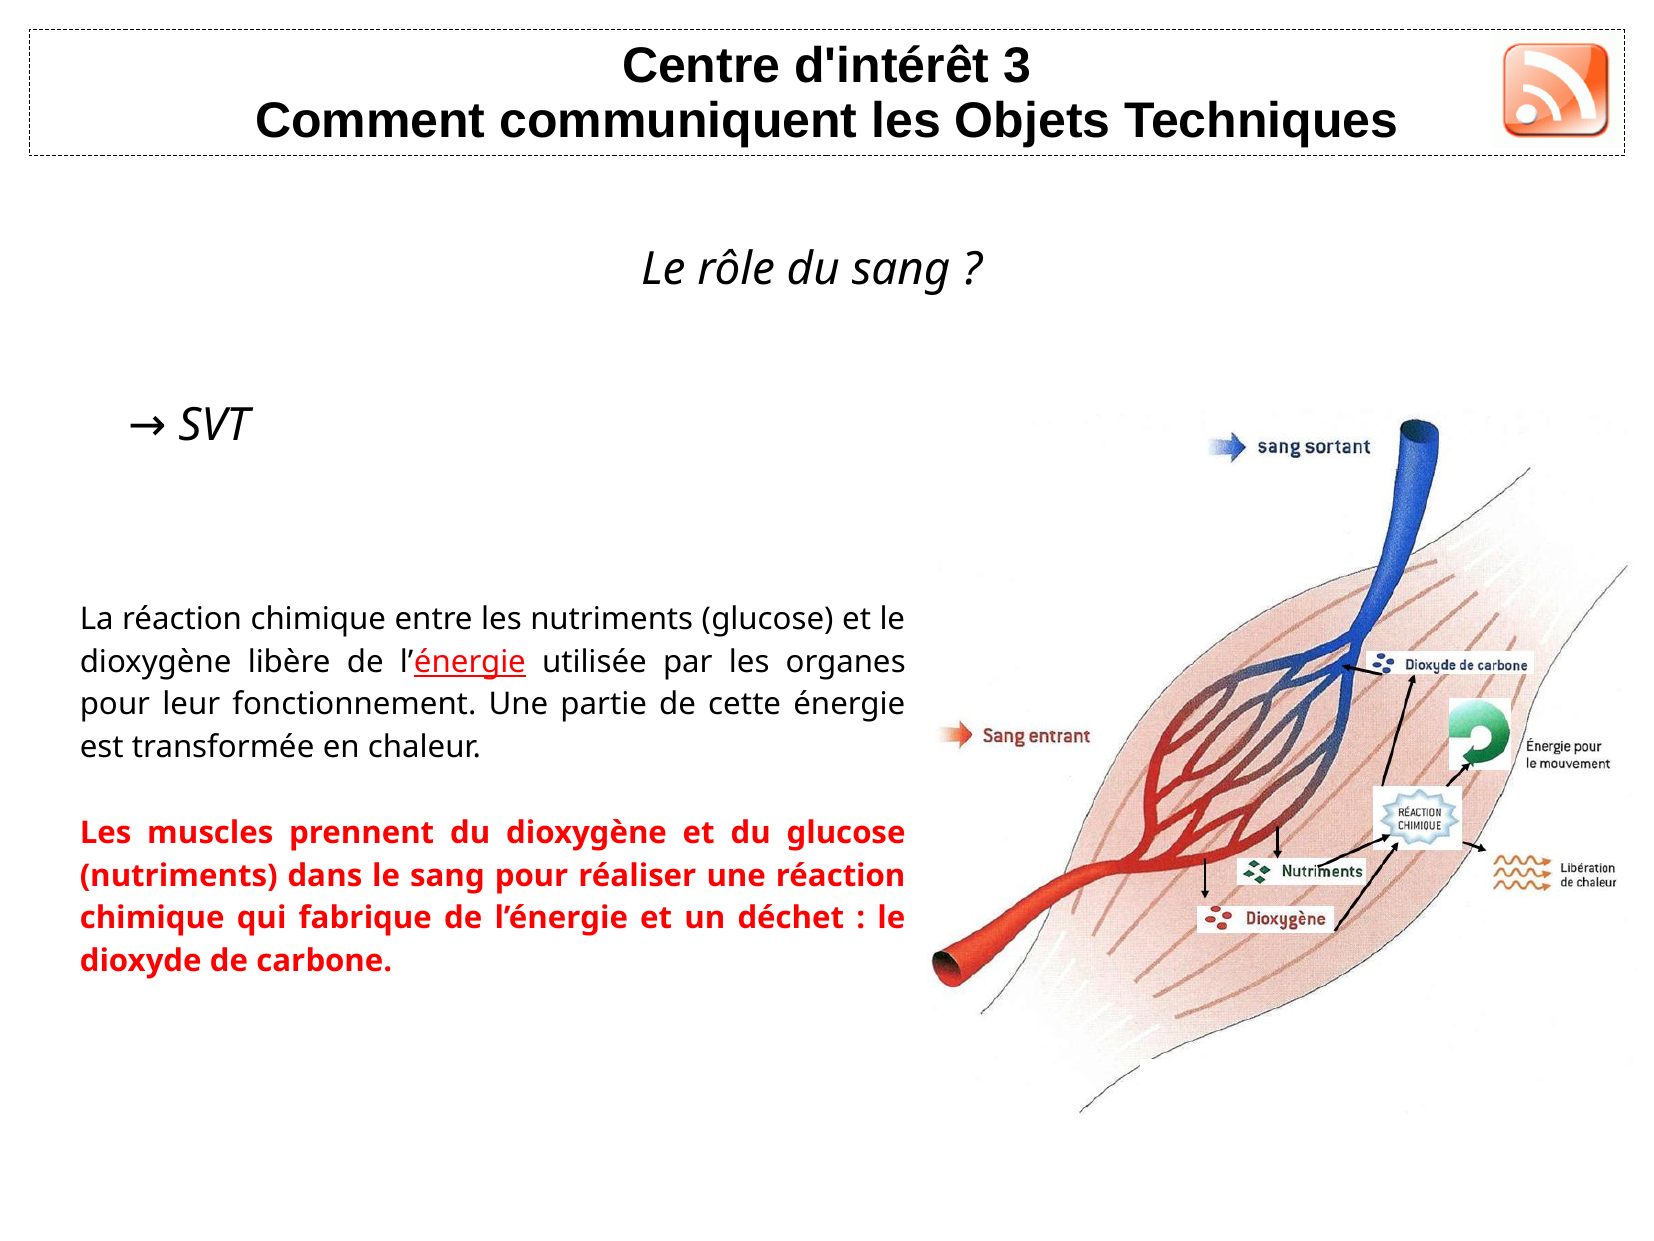

Centre d'intérêt 3
Comment communiquent les Objets Techniques
Le rôle du sang ?
→ SVT
La réaction chimique entre les nutriments (glucose) et le dioxygène libère de l’énergie utilisée par les organes pour leur fonctionnement. Une partie de cette énergie est transformée en chaleur.
Les muscles prennent du dioxygène et du glucose (nutriments) dans le sang pour réaliser une réaction chimique qui fabrique de l’énergie et un déchet : le dioxyde de carbone.